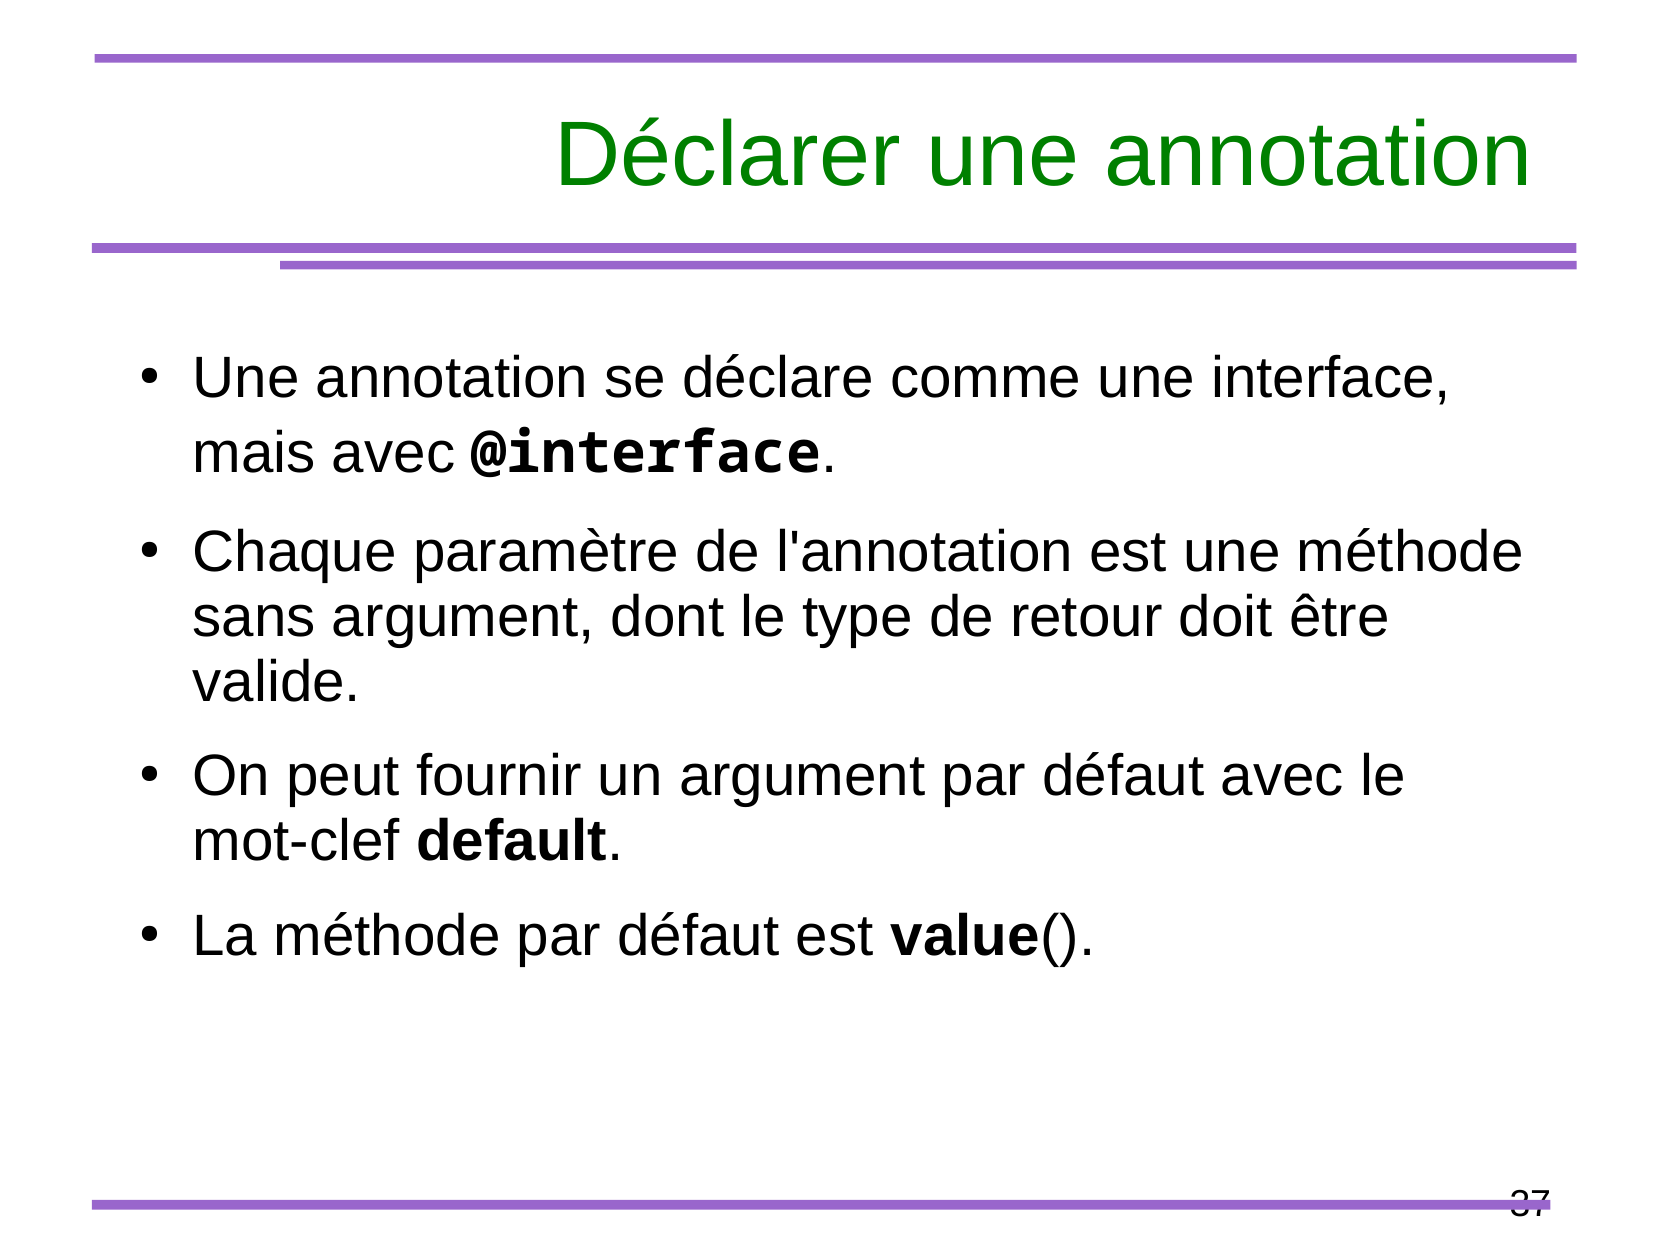

# Déclarer une annotation
Une annotation se déclare comme une interface, mais avec @interface.
Chaque paramètre de l'annotation est une méthode sans argument, dont le type de retour doit être valide.
On peut fournir un argument par défaut avec le mot-clef default.
La méthode par défaut est value().